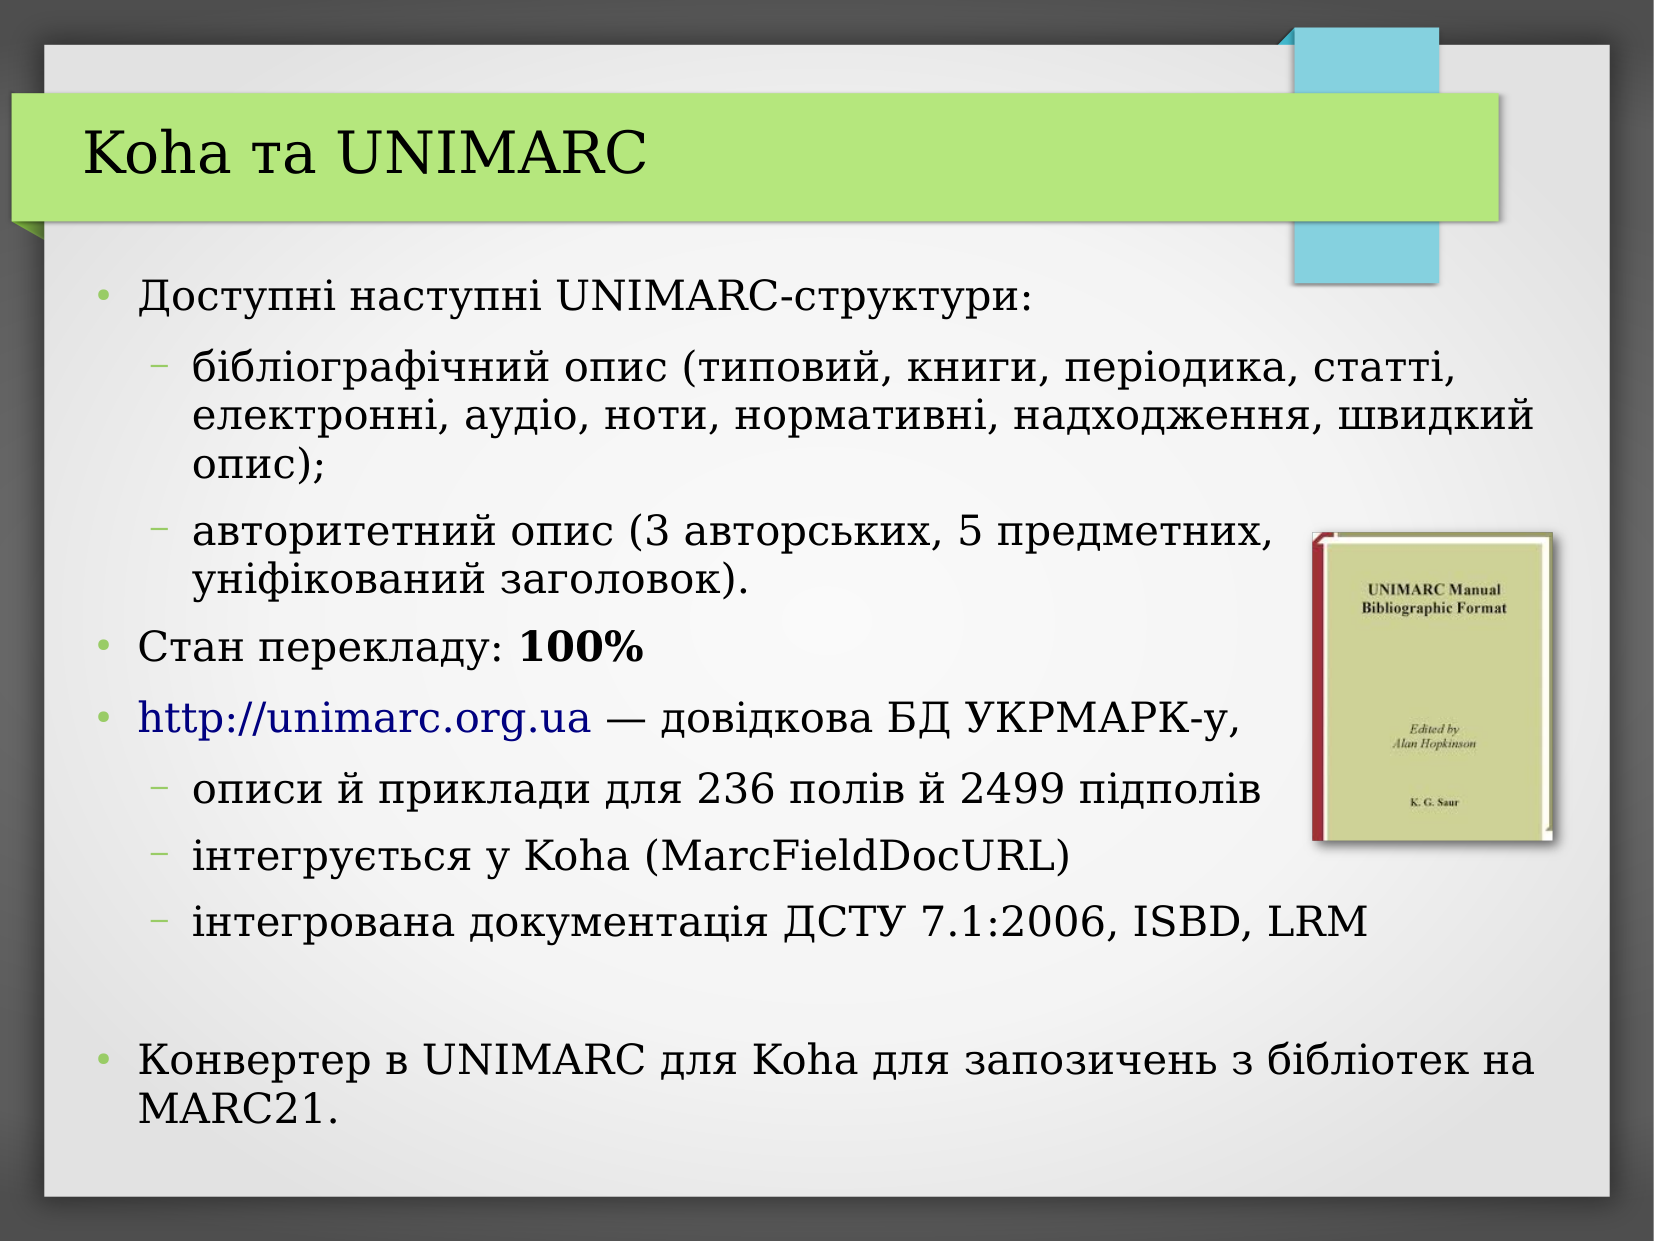

# Koha та UNIMARC
Доступні наступні UNIMARC-структури:
бібліографічний опис (типовий, книги, періодика, статті, електронні, аудіо, ноти, нормативні, надходження, швидкий опис);
авторитетний опис (3 авторських, 5 предметних, уніфікований заголовок).
Стан перекладу: 100%
http://unimarc.org.ua — довідкова БД УКРМАРК-у,
описи й приклади для 236 полів й 2499 підполів
інтегрується у Koha (MarcFieldDocURL)
інтегрована документація ДСТУ 7.1:2006, ISBD, LRM
Конвертер в UNIMARC для Koha для запозичень з бібліотек на MARC21.